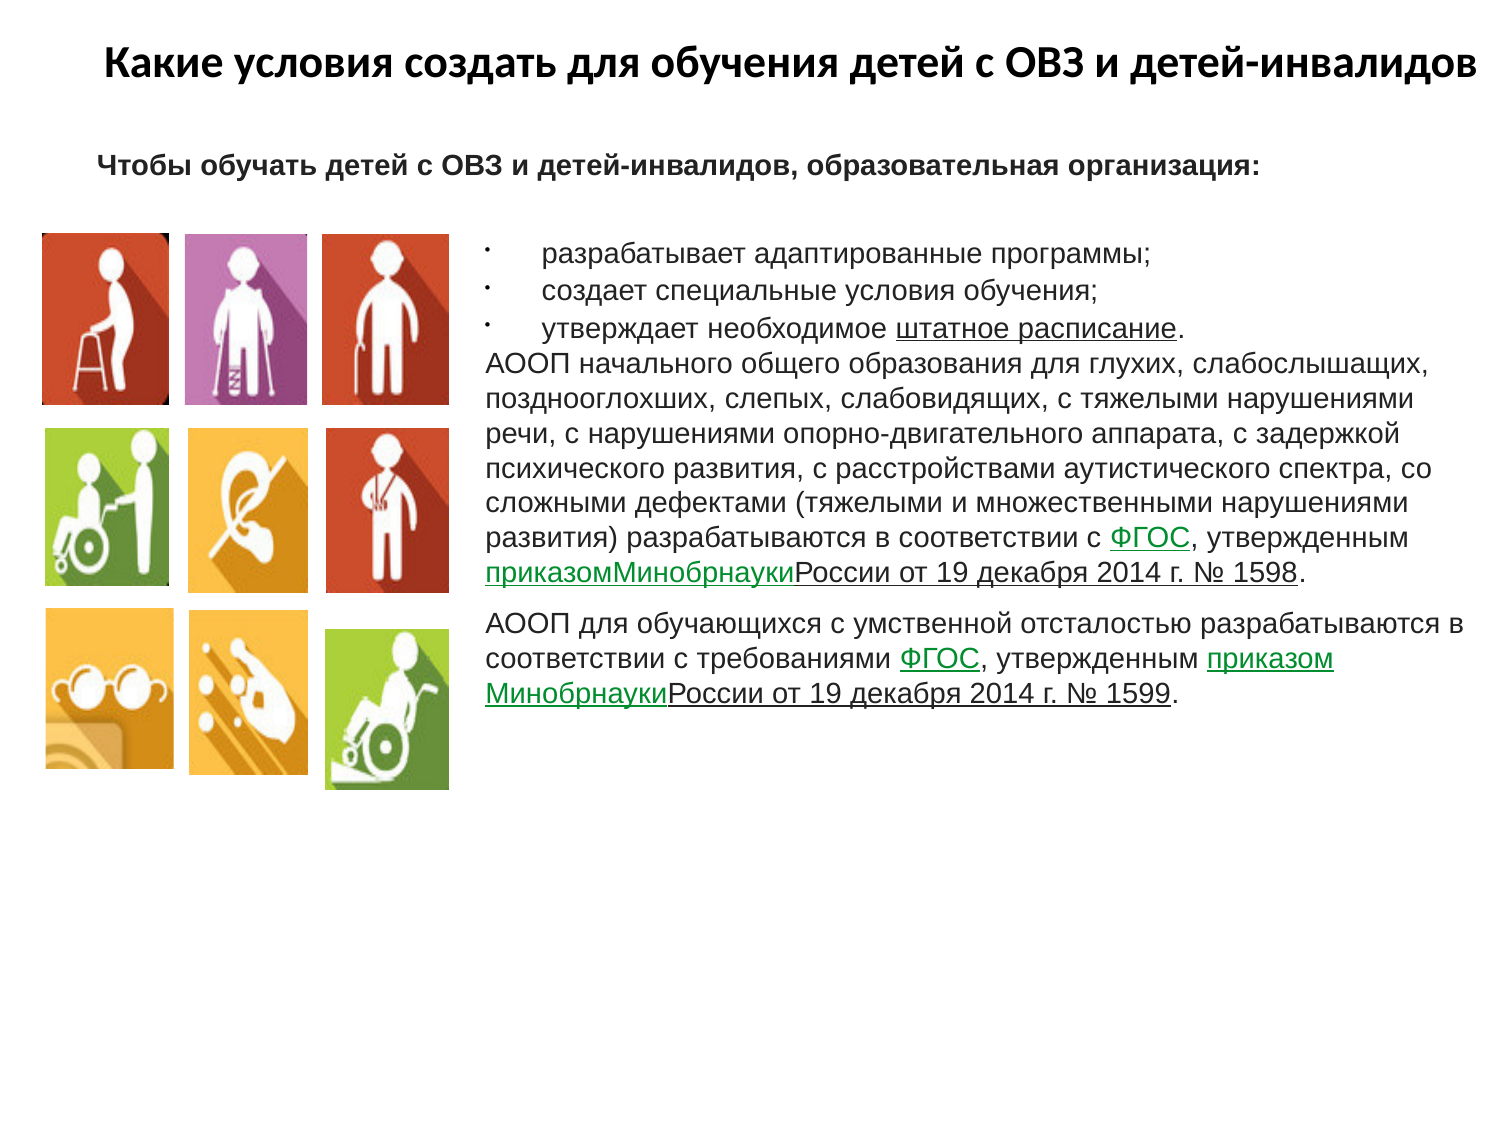

Какие условия создать для обучения детей с ОВЗ и детей-инвалидов
Чтобы обучать детей с ОВЗ и детей-инвалидов, образовательная организация:
разрабатывает адаптированные программы;
создает специальные условия обучения;
утверждает необходимое штатное расписание.
АООП начального общего образования для глухих, слабослышащих, позднооглохших, слепых, слабовидящих, с тяжелыми нарушениями речи, с нарушениями опорно-двигательного аппарата, с задержкой психического развития, с расстройствами аутистического спектра, со сложными дефектами (тяжелыми и множественными нарушениями развития) разрабатываются в соответствии с ФГОС, утвержденным приказомМинобрнаукиРоссии от 19 декабря 2014 г. № 1598.
АООП для обучающихся с умственной отсталостью разрабатываются в соответствии с требованиями ФГОС, утвержденным приказомМинобрнаукиРоссии от 19 декабря 2014 г. № 1599.